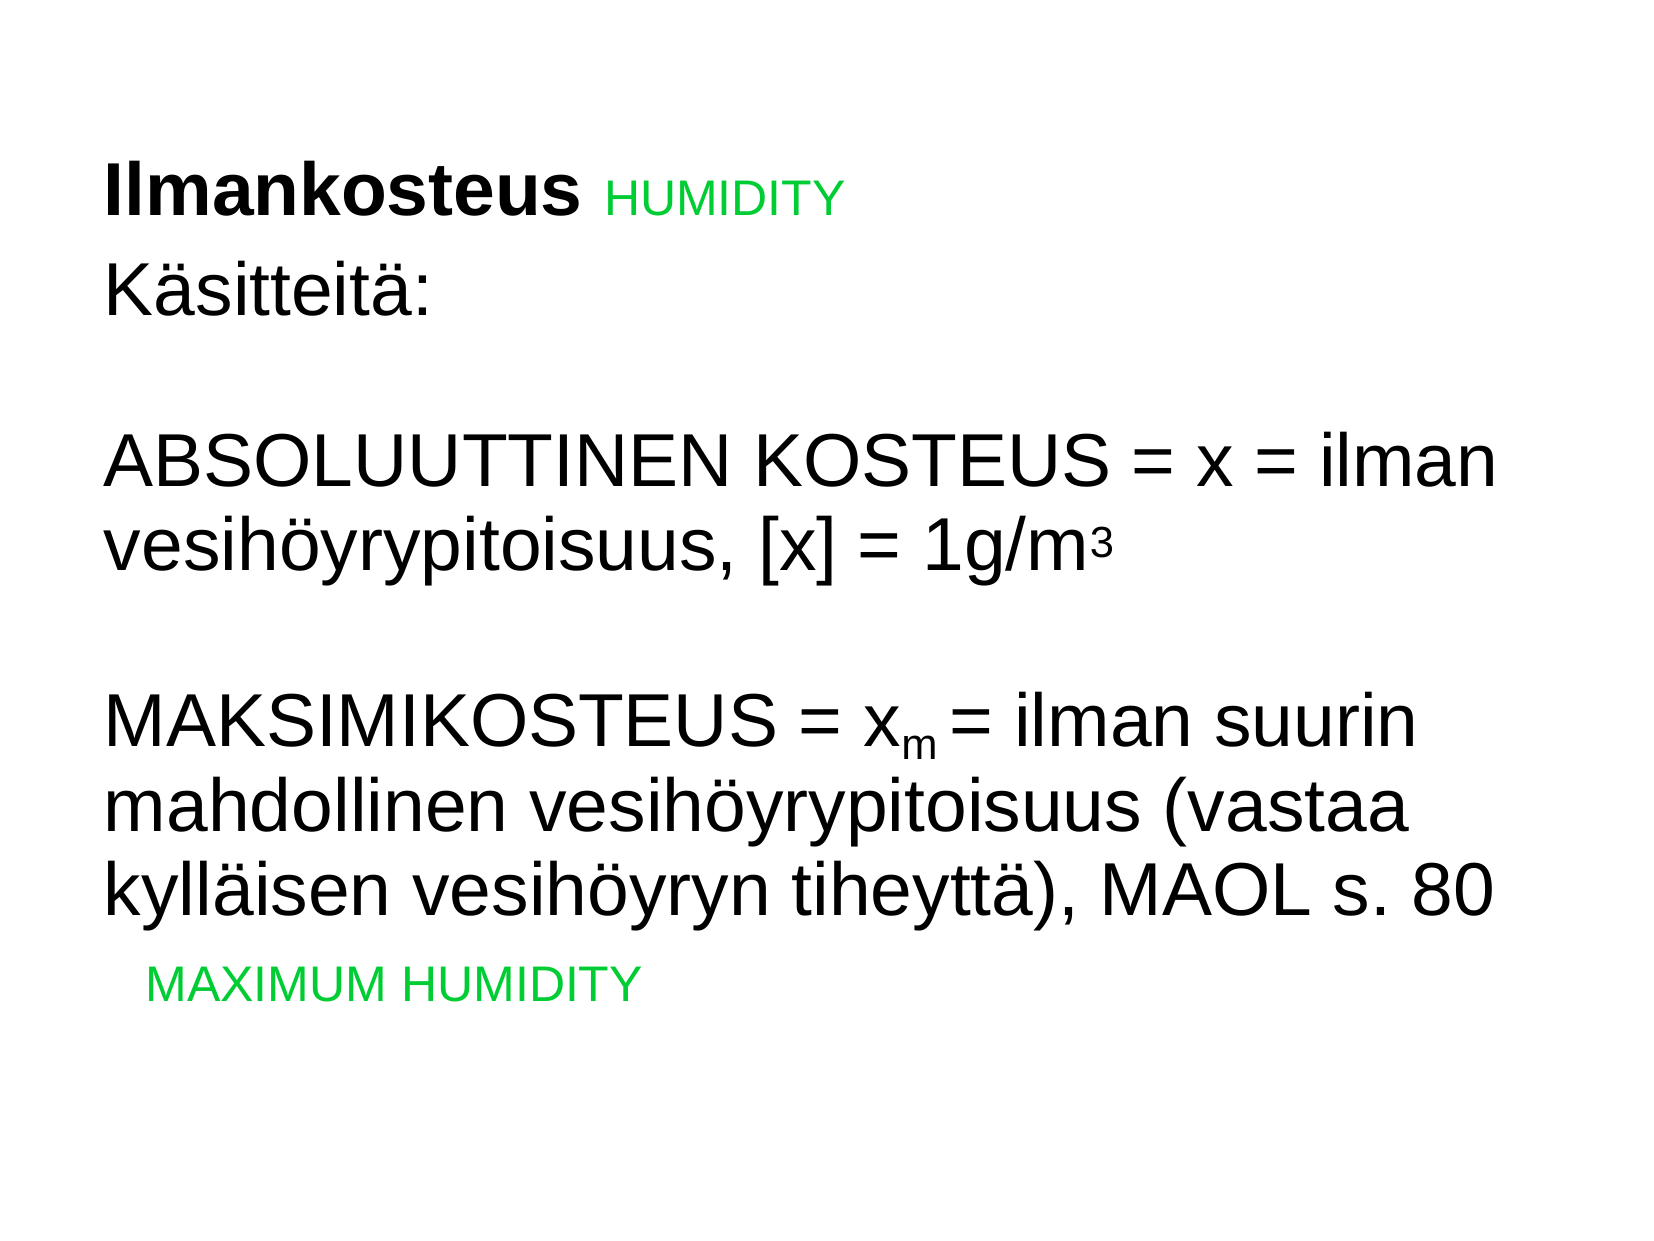

Ilmankosteus HUMIDITY
Käsitteitä:
ABSOLUUTTINEN KOSTEUS = x = ilman
vesihöyrypitoisuus, [x] = 1g/m3
MAKSIMIKOSTEUS = xm = ilman suurin
mahdollinen vesihöyrypitoisuus (vastaa
kylläisen vesihöyryn tiheyttä), MAOL s. 80
 MAXIMUM HUMIDITY